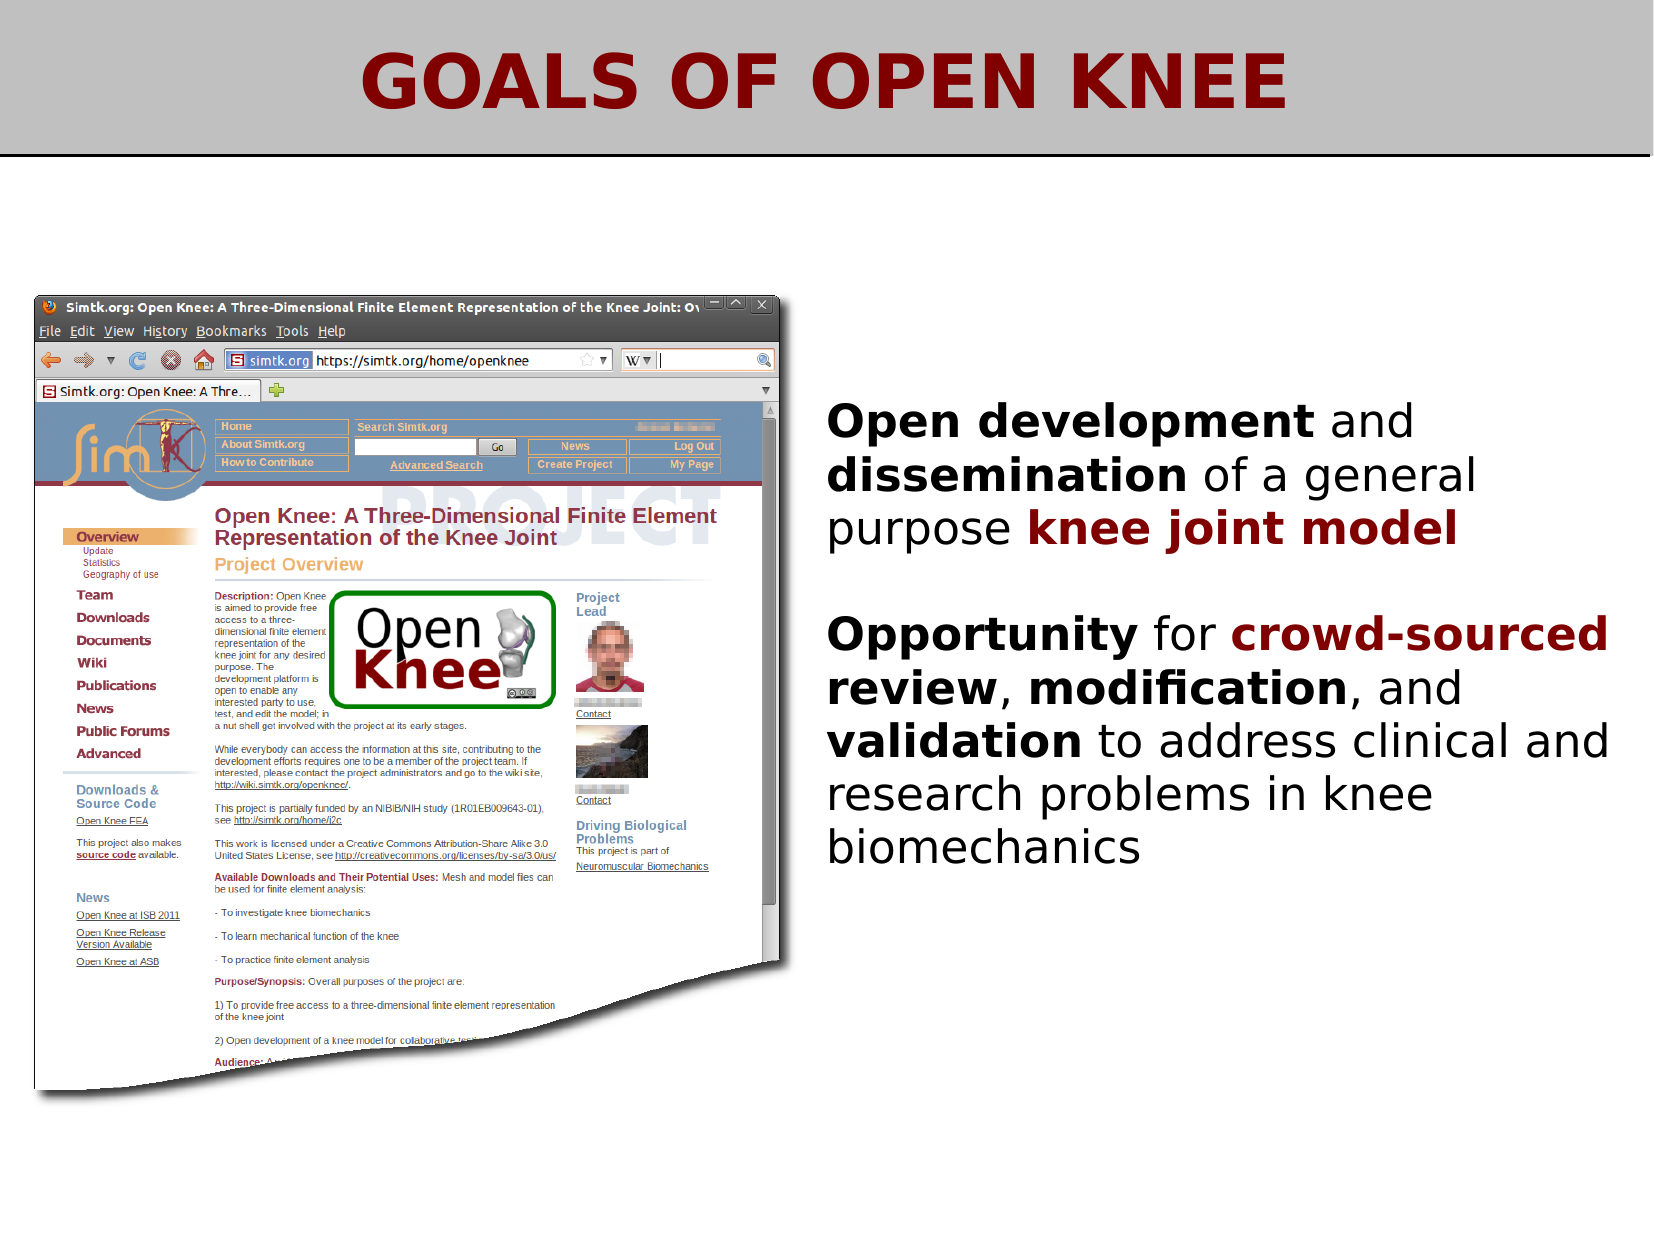

GOALS OF OPEN KNEE
Open development and dissemination of a general purpose knee joint model
Opportunity for crowd-sourced review, modification, and validation to address clinical and research problems in knee biomechanics